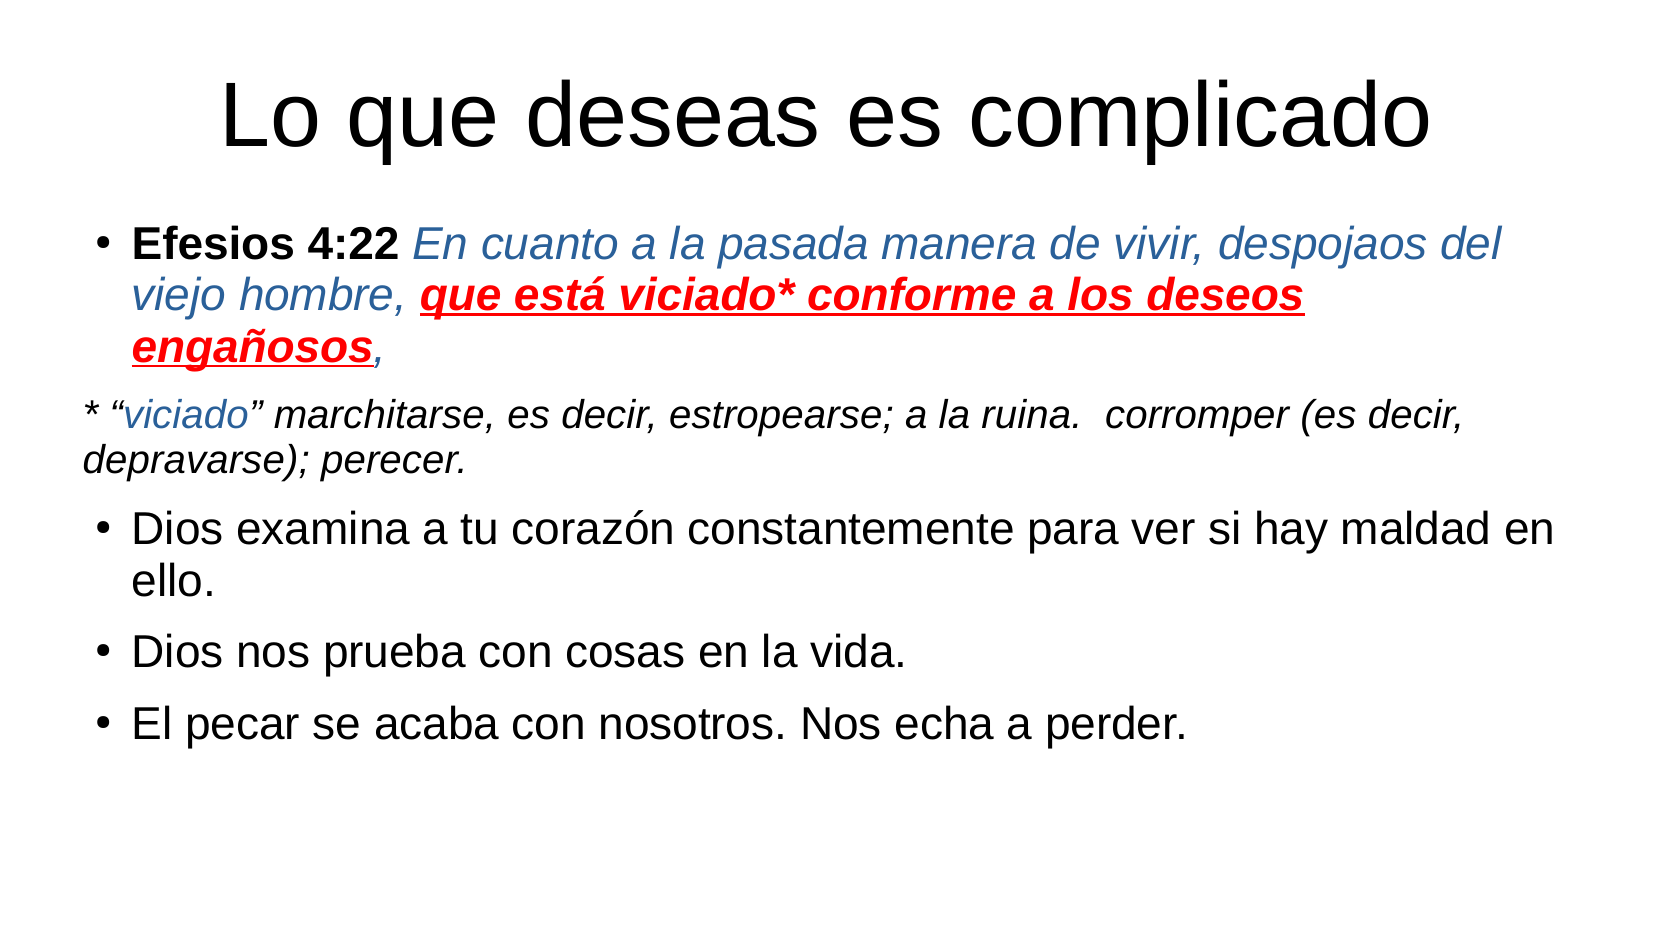

# Lo que deseas es complicado
Efesios 4:22 En cuanto a la pasada manera de vivir, despojaos del viejo hombre, que está viciado* conforme a los deseos engañosos,
* “viciado” marchitarse, es decir, estropearse; a la ruina. corromper (es decir, depravarse); perecer.
Dios examina a tu corazón constantemente para ver si hay maldad en ello.
Dios nos prueba con cosas en la vida.
El pecar se acaba con nosotros. Nos echa a perder.